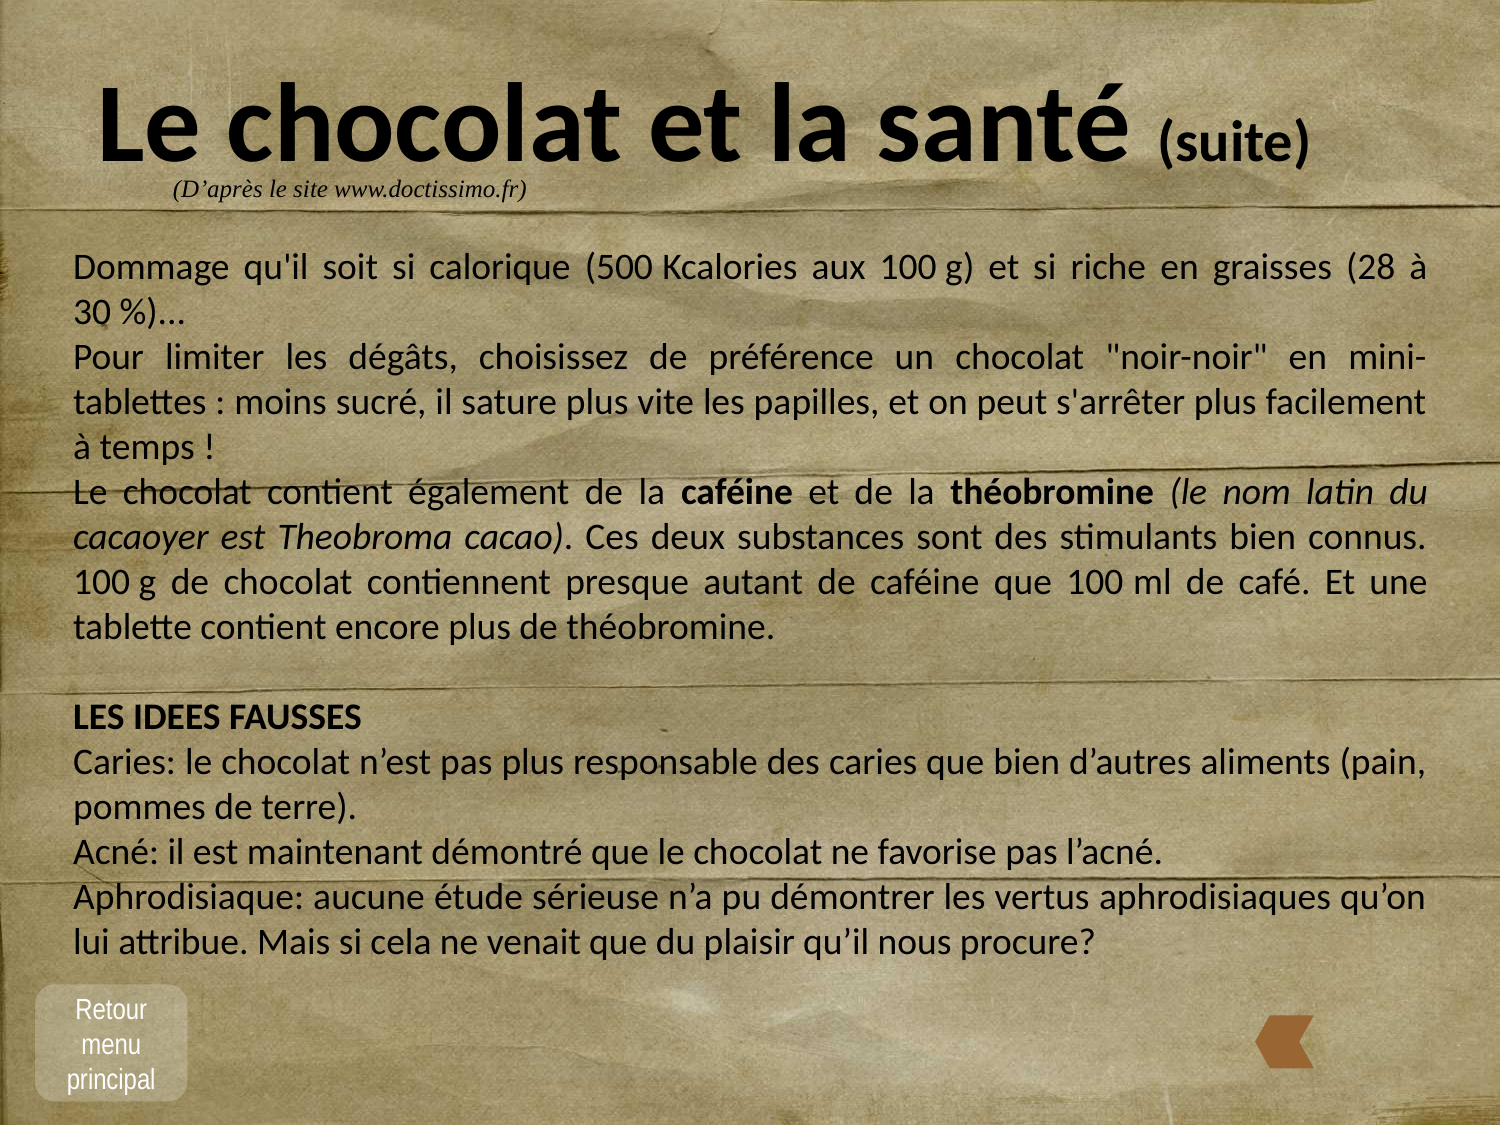

Le chocolat et la santé (suite)
#
(D’après le site www.doctissimo.fr)
Dommage qu'il soit si calorique (500 Kcalories aux 100 g) et si riche en graisses (28 à 30 %)...
Pour limiter les dégâts, choisissez de préférence un chocolat "noir-noir" en mini-tablettes : moins sucré, il sature plus vite les papilles, et on peut s'arrêter plus facilement à temps !
Le chocolat contient également de la caféine et de la théobromine (le nom latin du cacaoyer est Theobroma cacao). Ces deux substances sont des stimulants bien connus. 100 g de chocolat contiennent presque autant de caféine que 100 ml de café. Et une tablette contient encore plus de théobromine.
LES IDEES FAUSSES
Caries: le chocolat n’est pas plus responsable des caries que bien d’autres aliments (pain, pommes de terre).
Acné: il est maintenant démontré que le chocolat ne favorise pas l’acné.
Aphrodisiaque: aucune étude sérieuse n’a pu démontrer les vertus aphrodisiaques qu’on lui attribue. Mais si cela ne venait que du plaisir qu’il nous procure?
Retour menu
principal